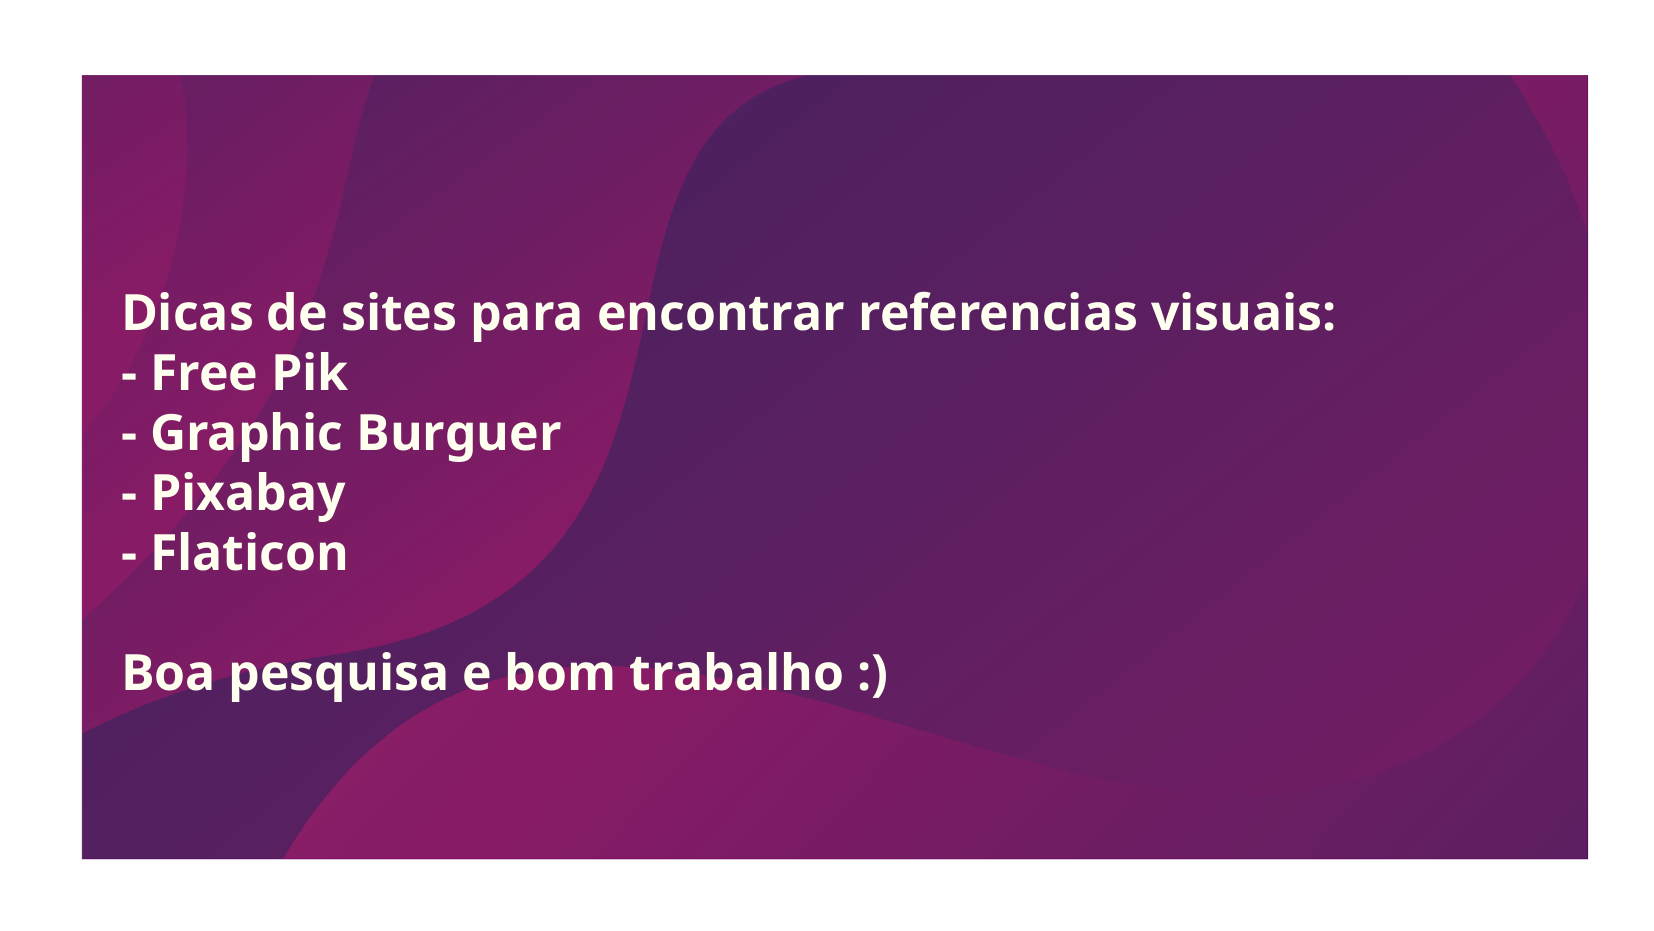

Dicas de sites para encontrar referencias visuais:
- Free Pik
- Graphic Burguer
- Pixabay
- Flaticon
Boa pesquisa e bom trabalho :)